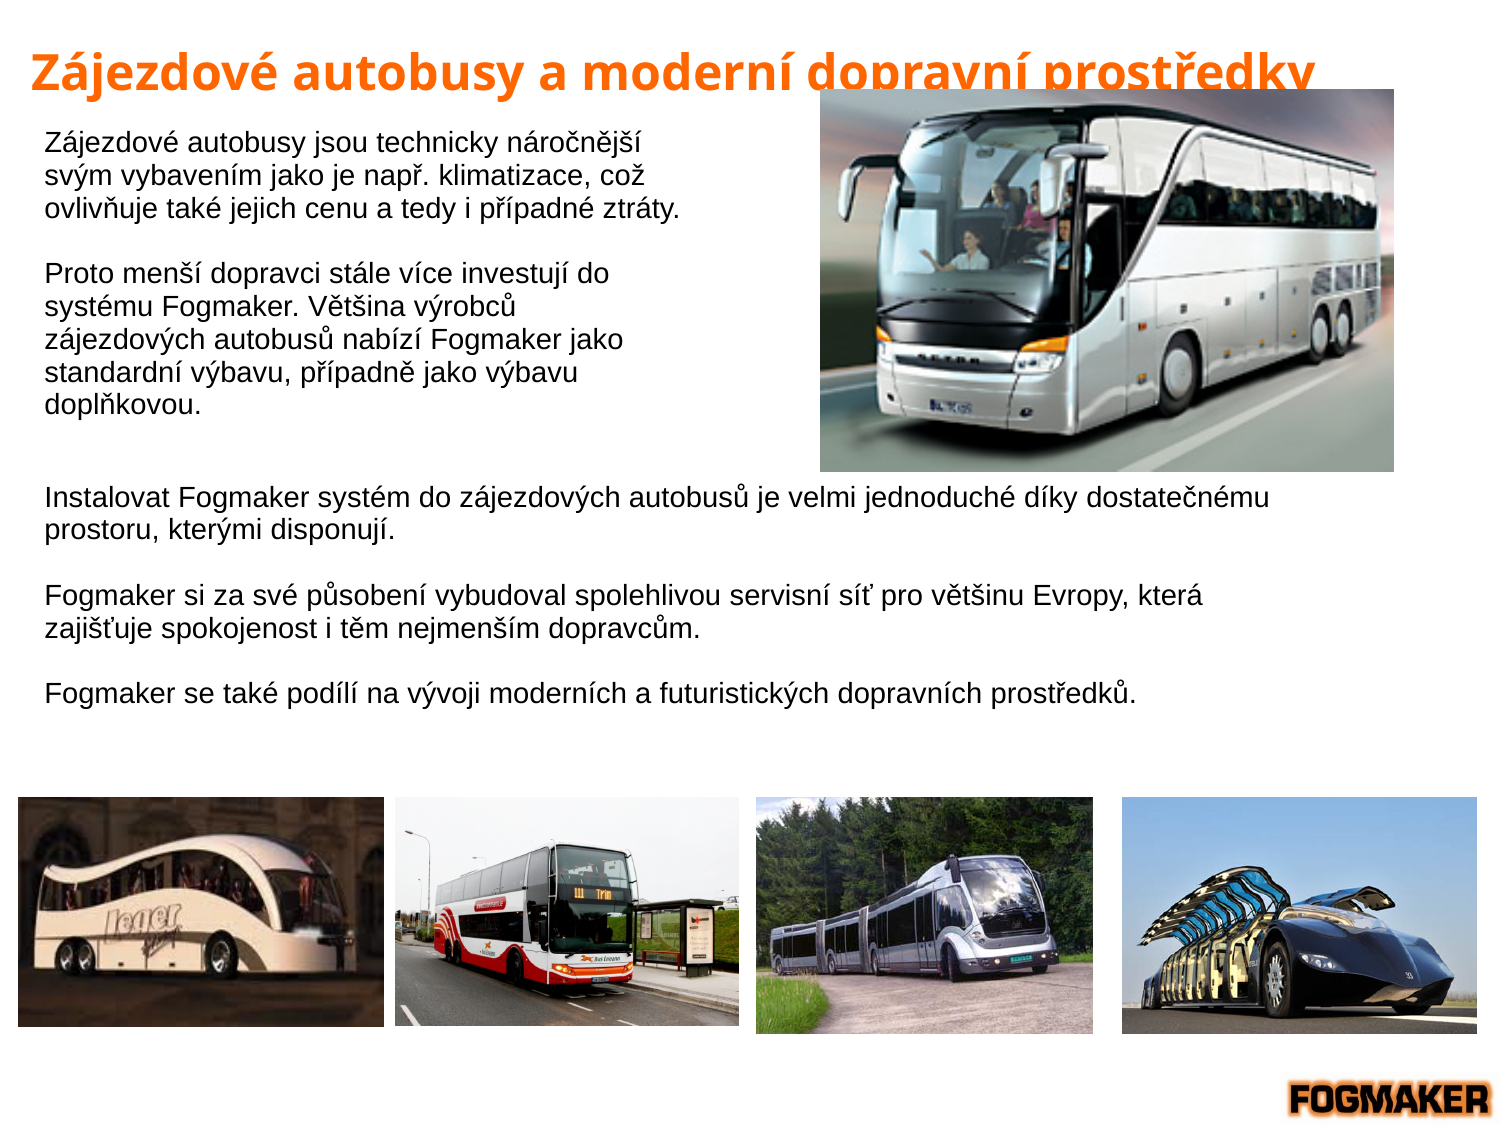

Zájezdové autobusy a moderní dopravní prostředky
Zájezdové autobusy jsou technicky náročnější svým vybavením jako je např. klimatizace, což ovlivňuje také jejich cenu a tedy i případné ztráty.
Proto menší dopravci stále více investují do systému Fogmaker. Většina výrobců zájezdových autobusů nabízí Fogmaker jako standardní výbavu, případně jako výbavu doplňkovou.
Instalovat Fogmaker systém do zájezdových autobusů je velmi jednoduché díky dostatečnému prostoru, kterými disponují.
Fogmaker si za své působení vybudoval spolehlivou servisní síť pro většinu Evropy, která zajišťuje spokojenost i těm nejmenším dopravcům.
Fogmaker se také podílí na vývoji moderních a futuristických dopravních prostředků.